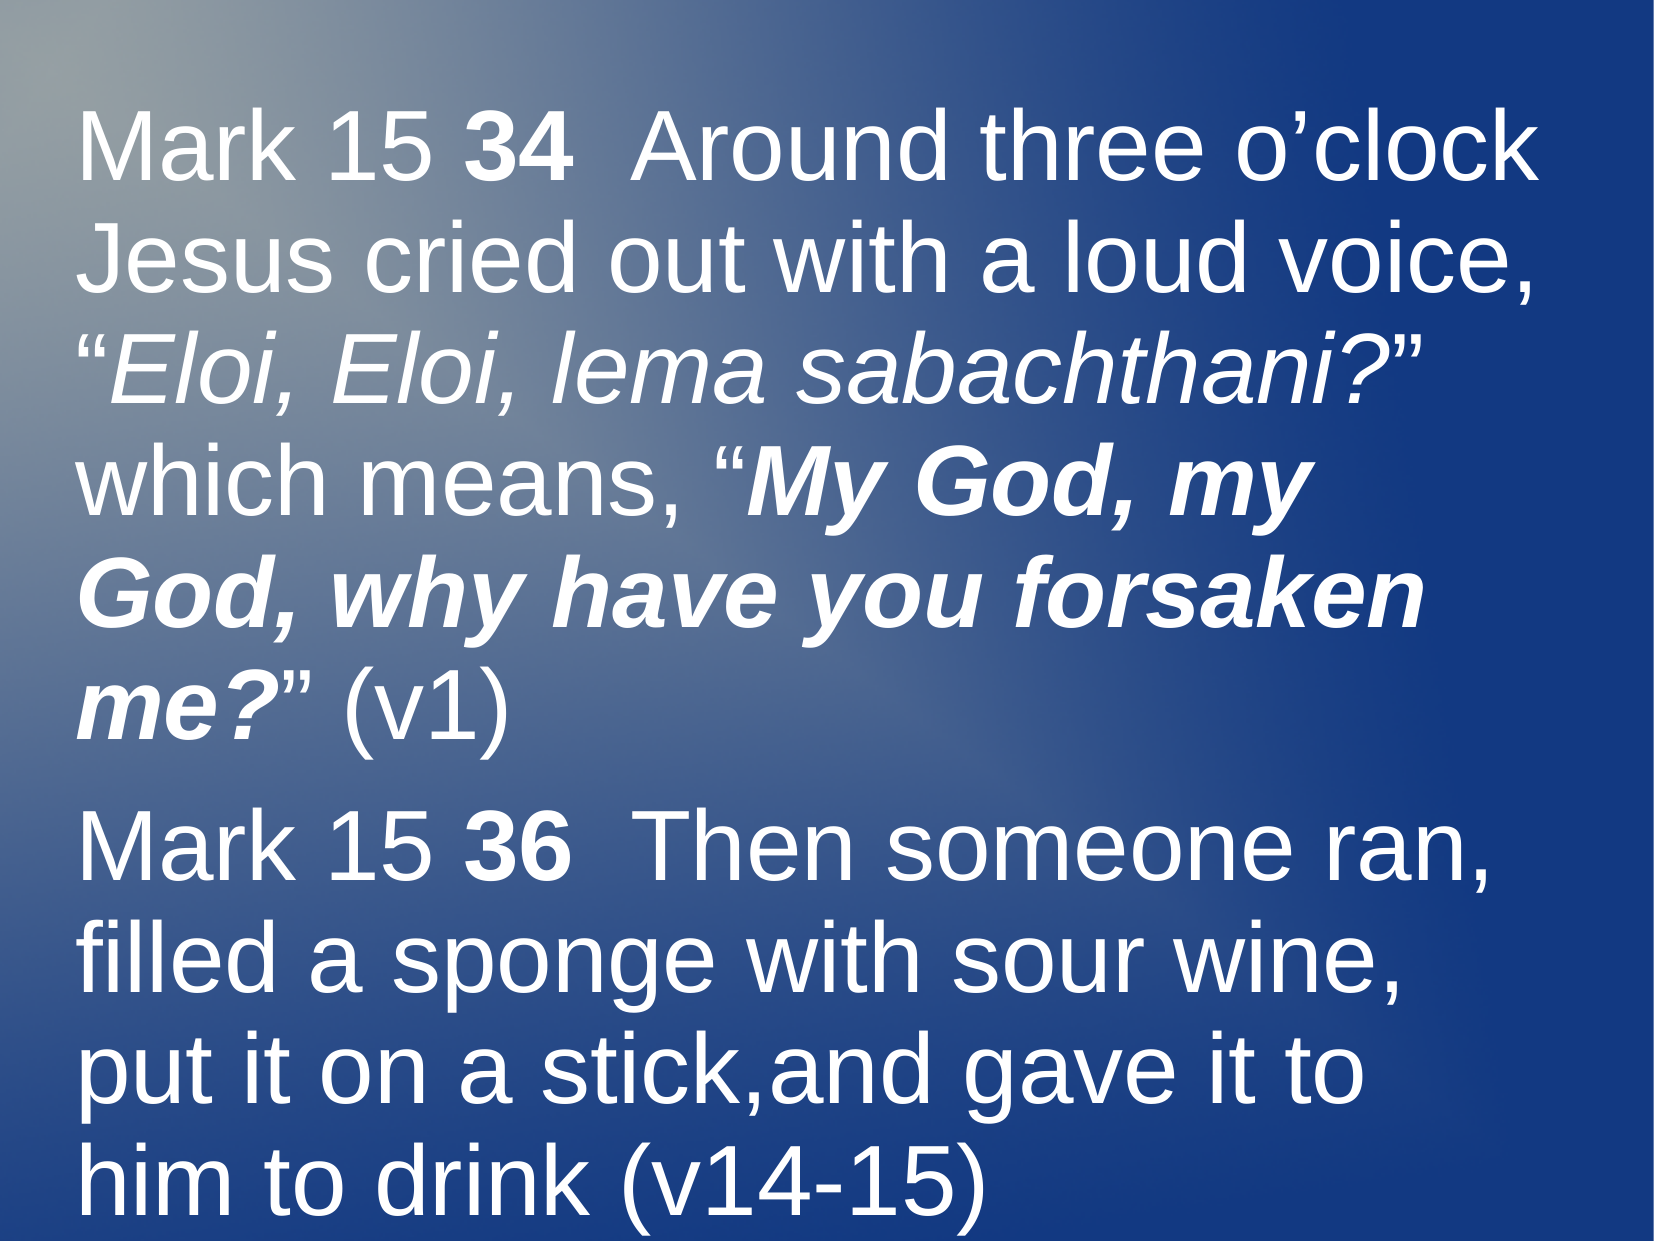

# Mark 15 34  Around three o’clock Jesus cried out with a loud voice, “Eloi, Eloi, lema sabachthani?” which means, “My God, my God, why have you forsaken me?” (v1)
Mark 15 36  Then someone ran, filled a sponge with sour wine, put it on a stick,and gave it to him to drink (v14-15)